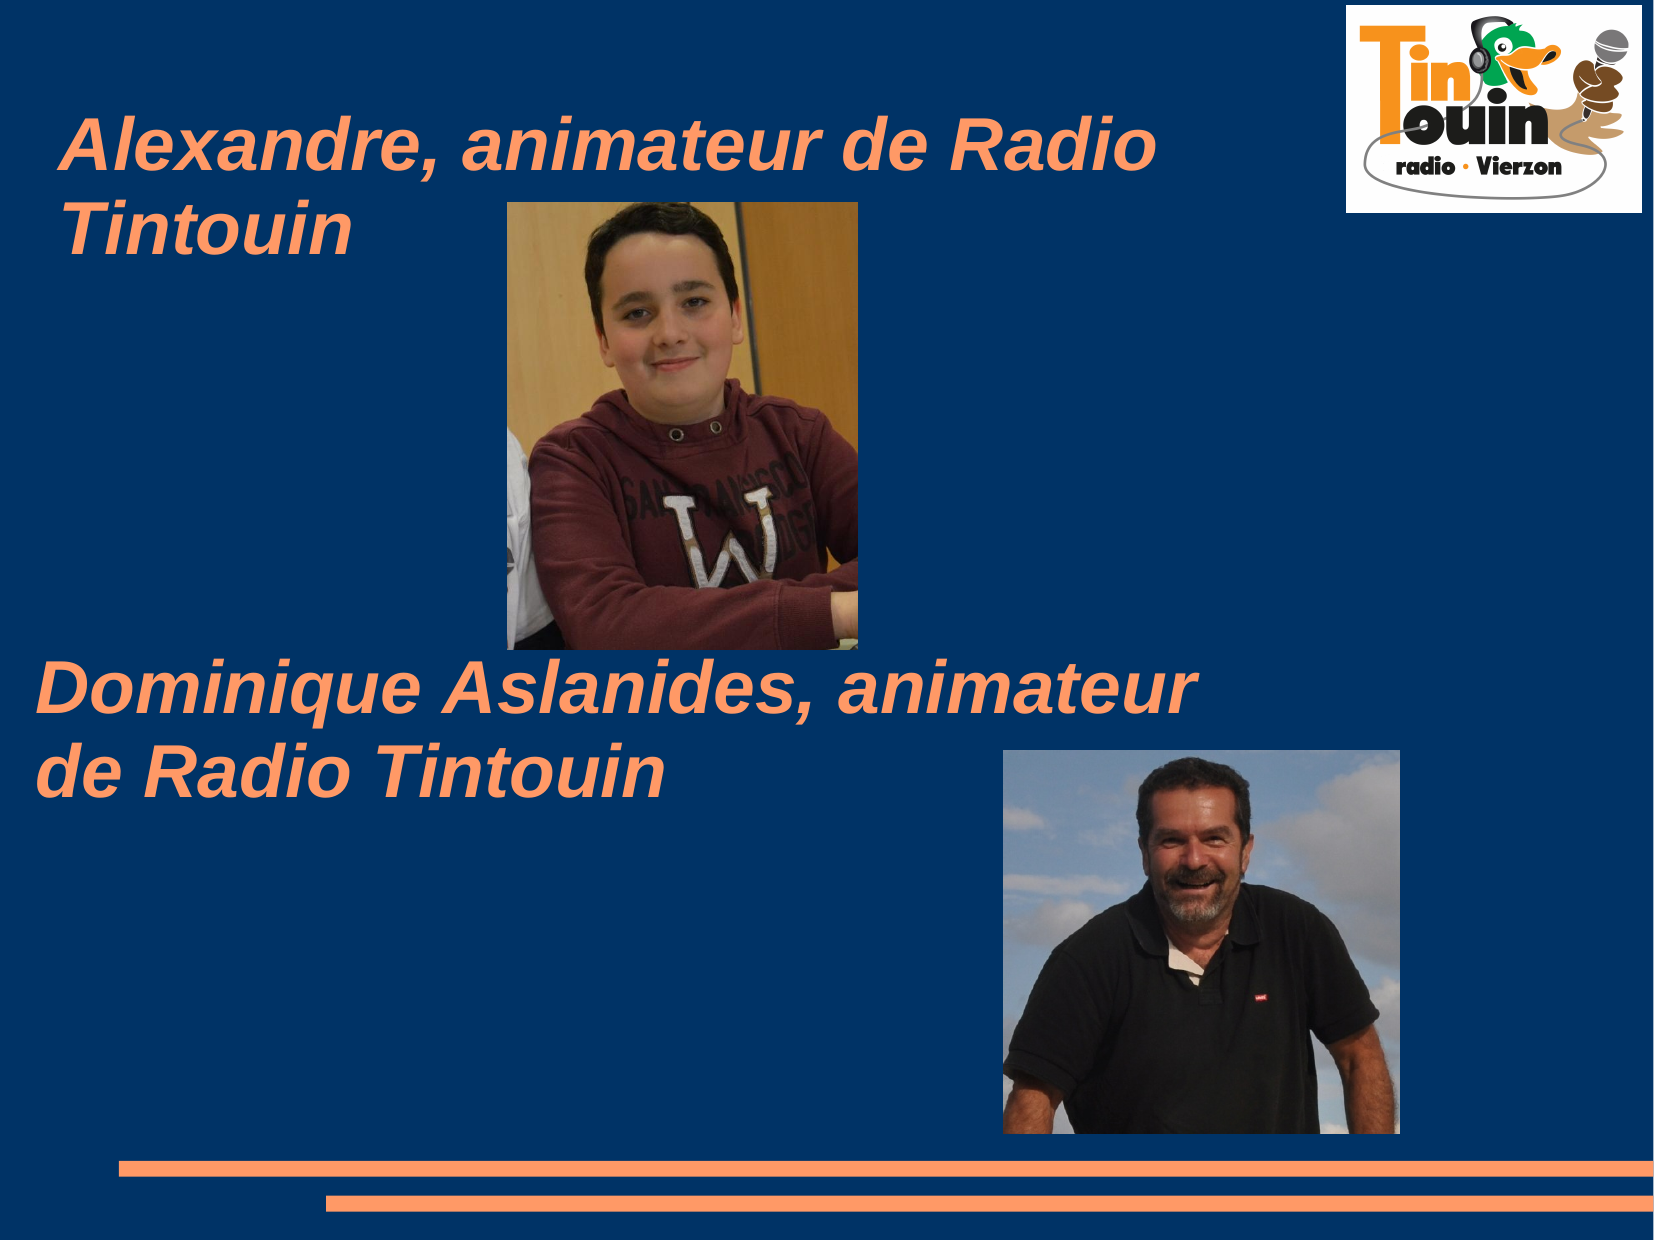

# Alexandre, animateur de Radio Tintouin
Dominique Aslanides, animateur de Radio Tintouin